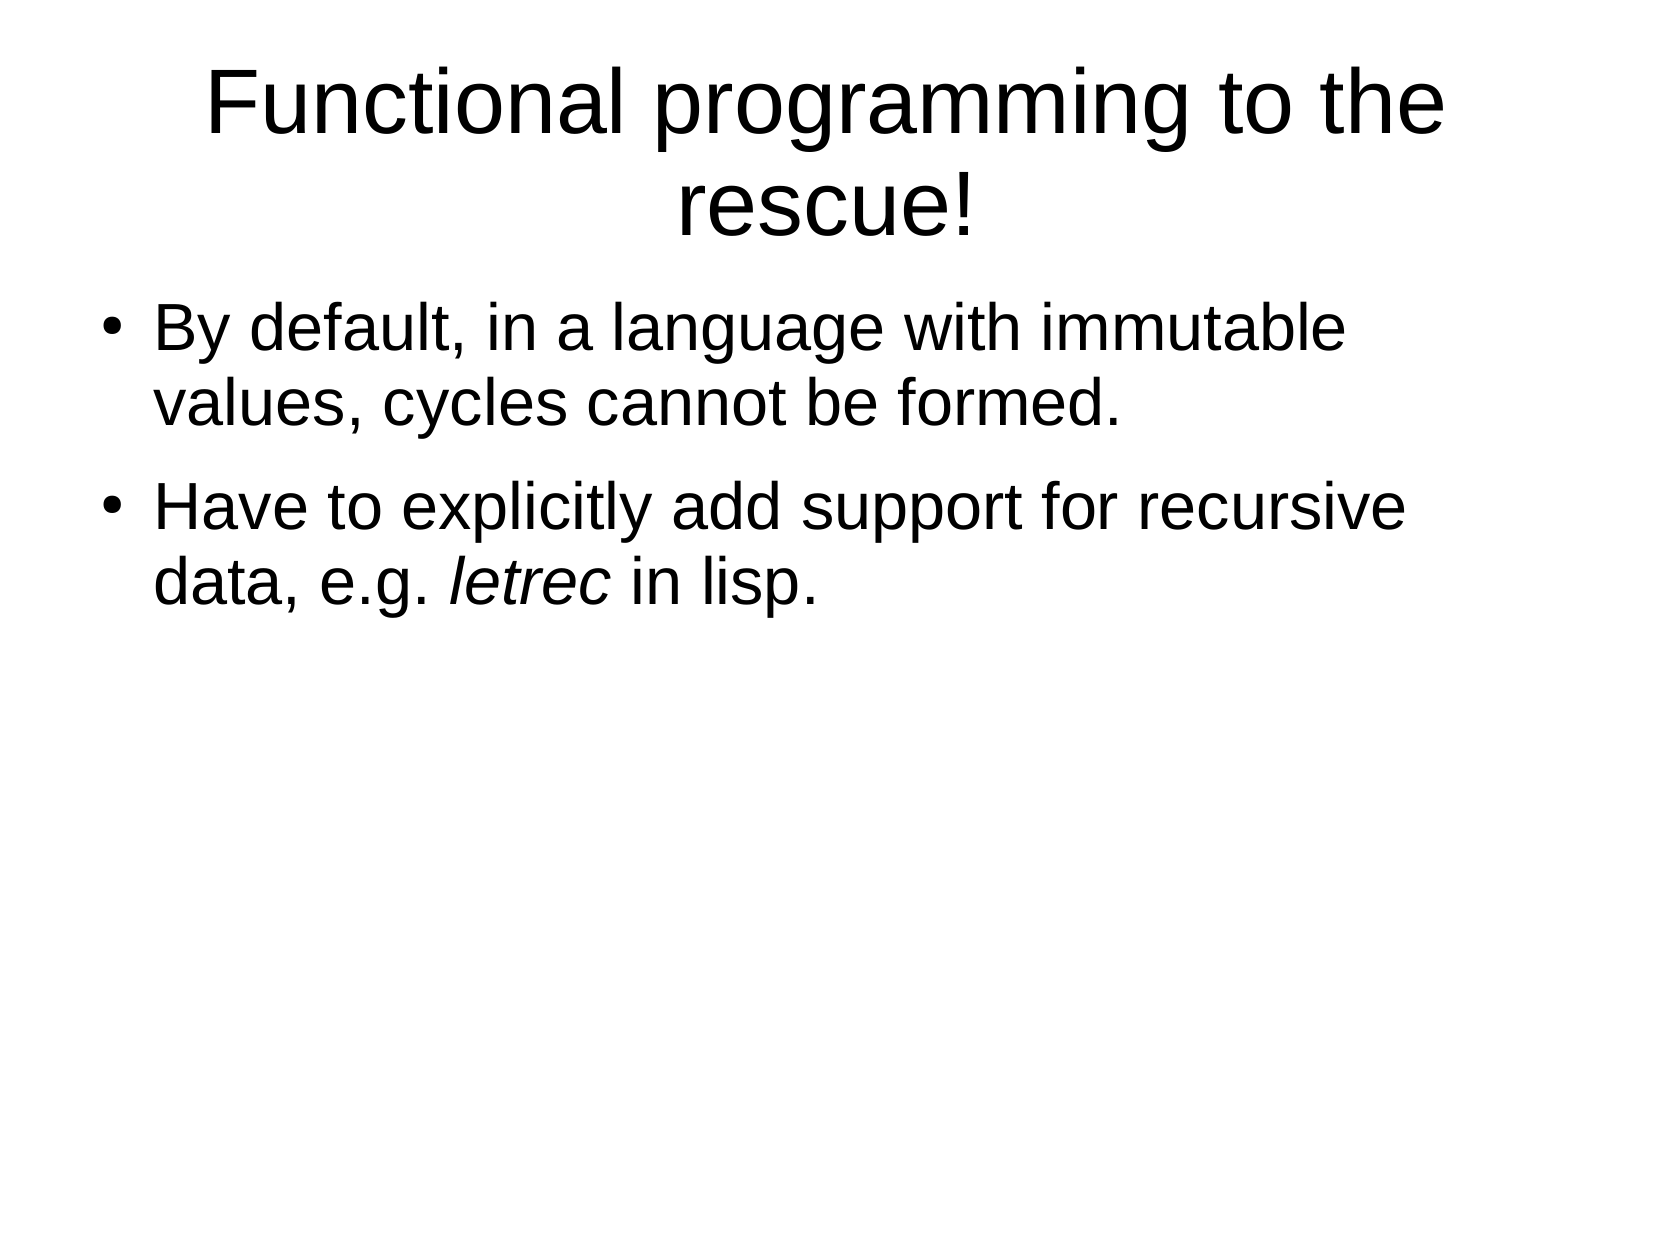

# Functional programming to the rescue!
By default, in a language with immutable values, cycles cannot be formed.
Have to explicitly add support for recursive data, e.g. letrec in lisp.